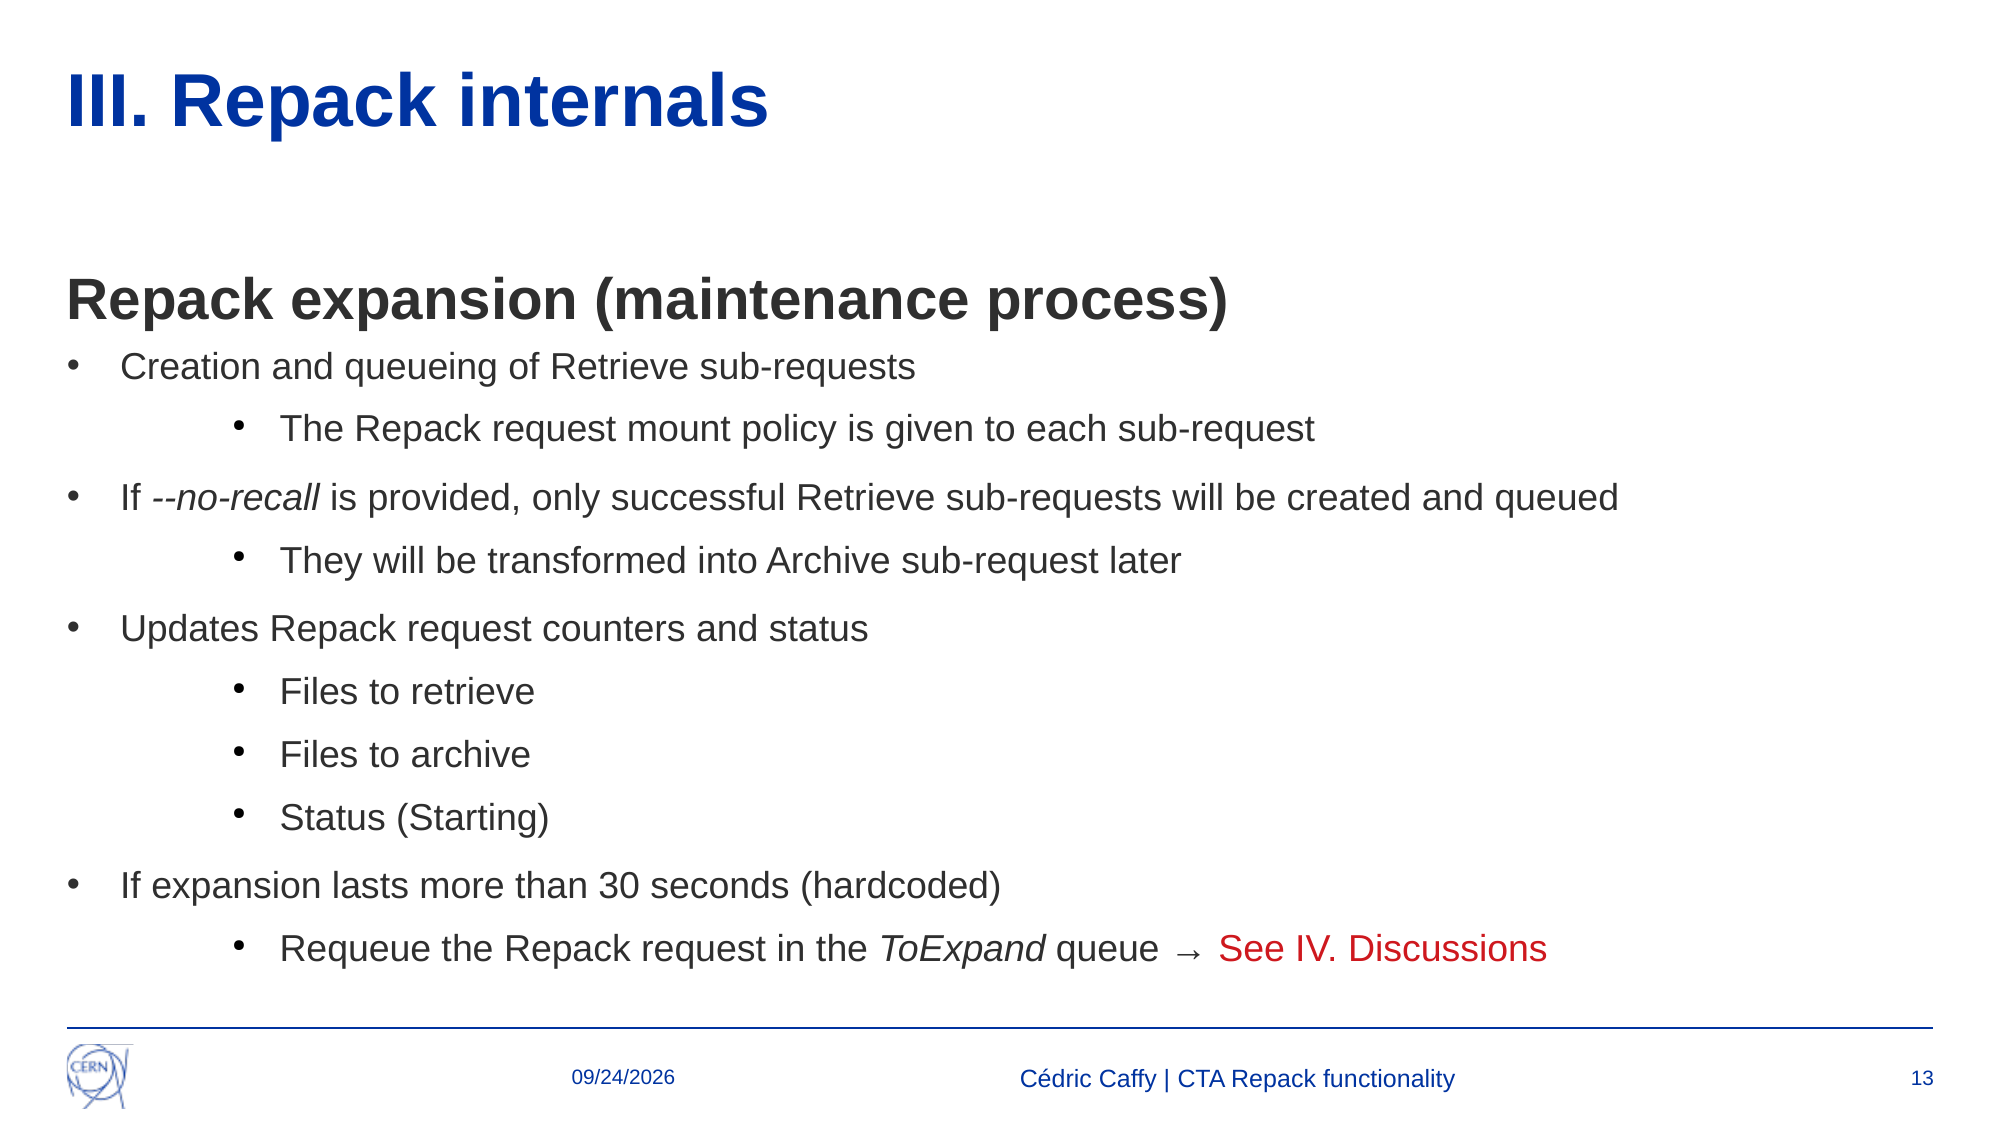

III. Repack internals
# Repack expansion (maintenance process)
Creation and queueing of Retrieve sub-requests
The Repack request mount policy is given to each sub-request
If --no-recall is provided, only successful Retrieve sub-requests will be created and queued
They will be transformed into Archive sub-request later
Updates Repack request counters and status
Files to retrieve
Files to archive
Status (Starting)
If expansion lasts more than 30 seconds (hardcoded)
Requeue the Repack request in the ToExpand queue → See IV. Discussions
Cédric Caffy | CTA Repack functionality